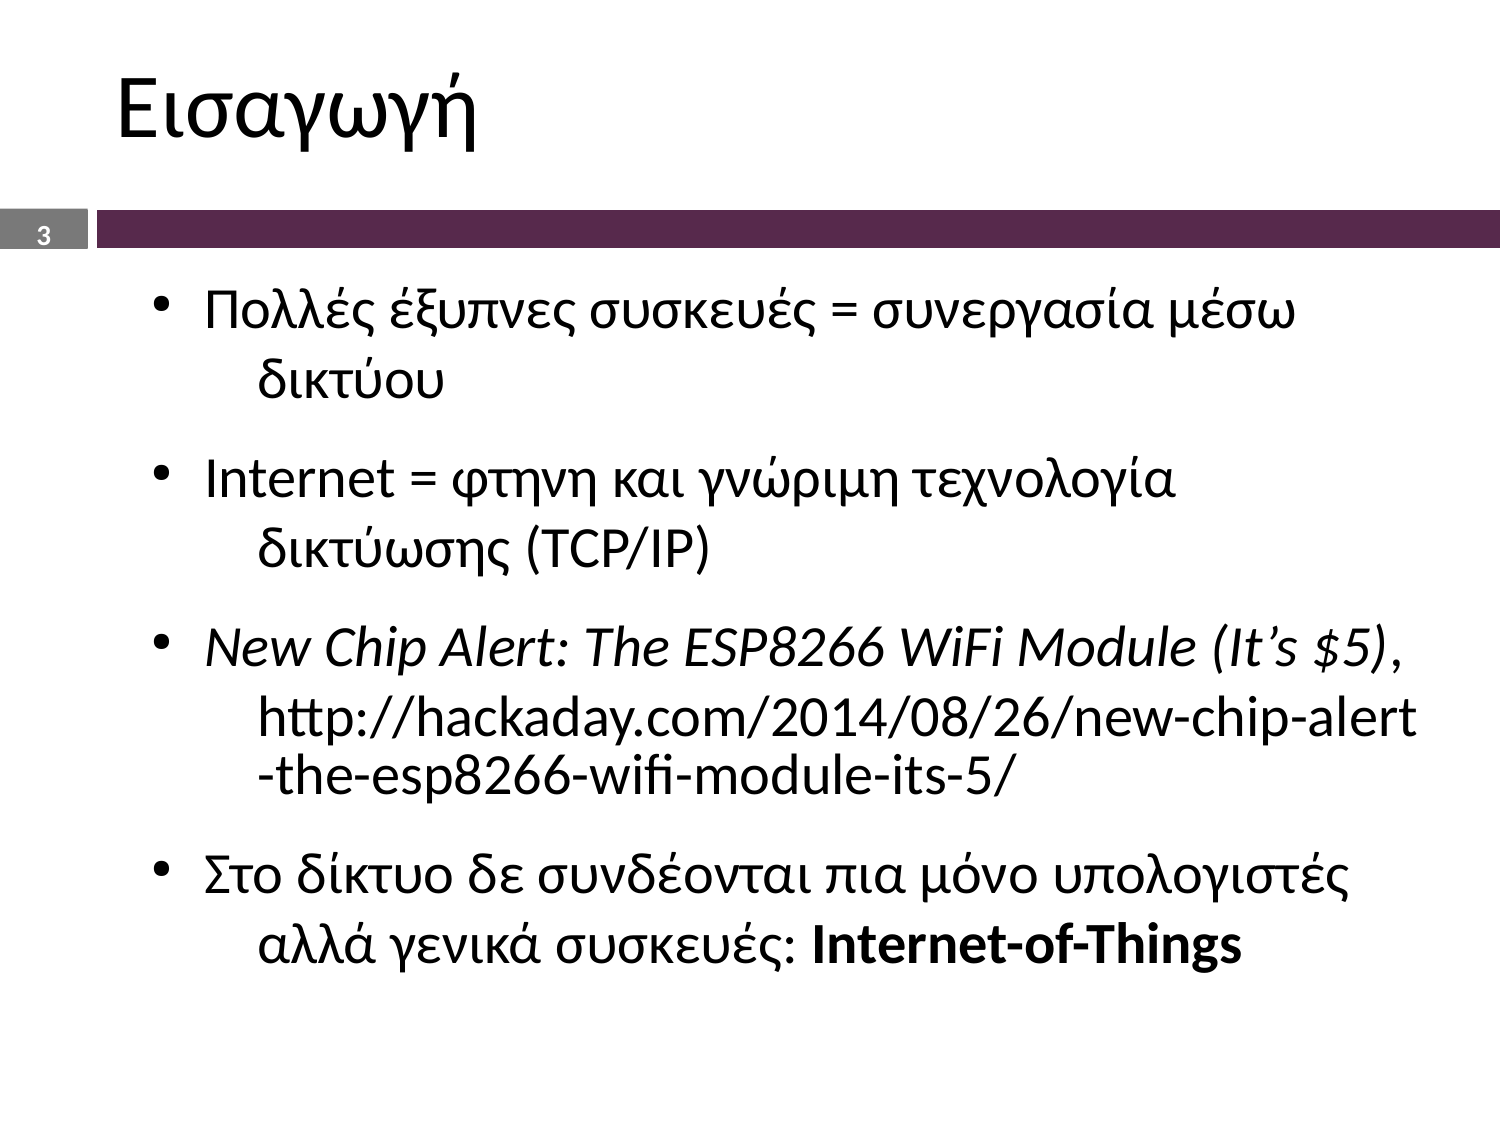

# Εισαγωγή
Πολλές έξυπνες συσκευές = συνεργασία μέσω δικτύου
Internet = φτηνη και γνώριμη τεχνολογία δικτύωσης (TCP/IP)
New Chip Alert: The ESP8266 WiFi Module (It’s $5), http://hackaday.com/2014/08/26/new-chip-alert-the-esp8266-wifi-module-its-5/
Στο δίκτυο δε συνδέονται πια μόνο υπολογιστές αλλά γενικά συσκευές: Internet-of-Things